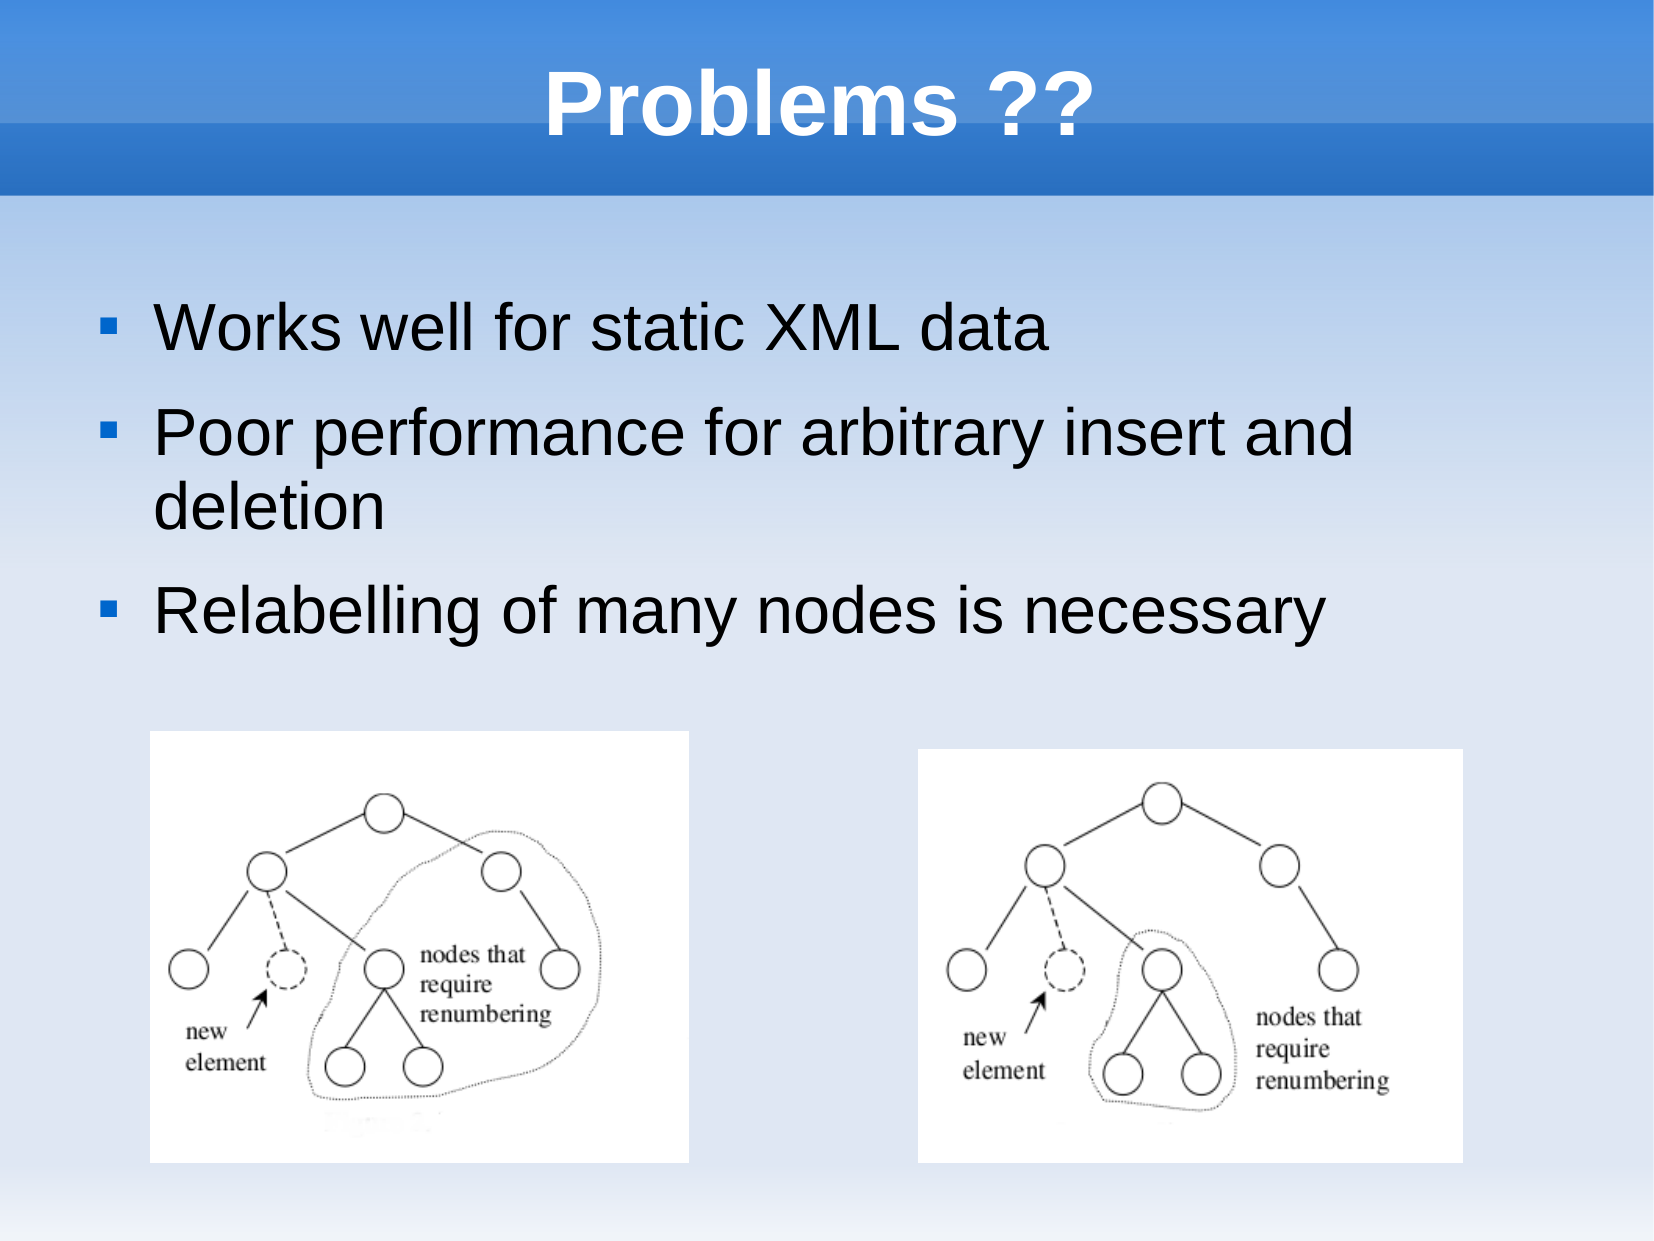

# Problems ??
Works well for static XML data
Poor performance for arbitrary insert and deletion
Relabelling of many nodes is necessary